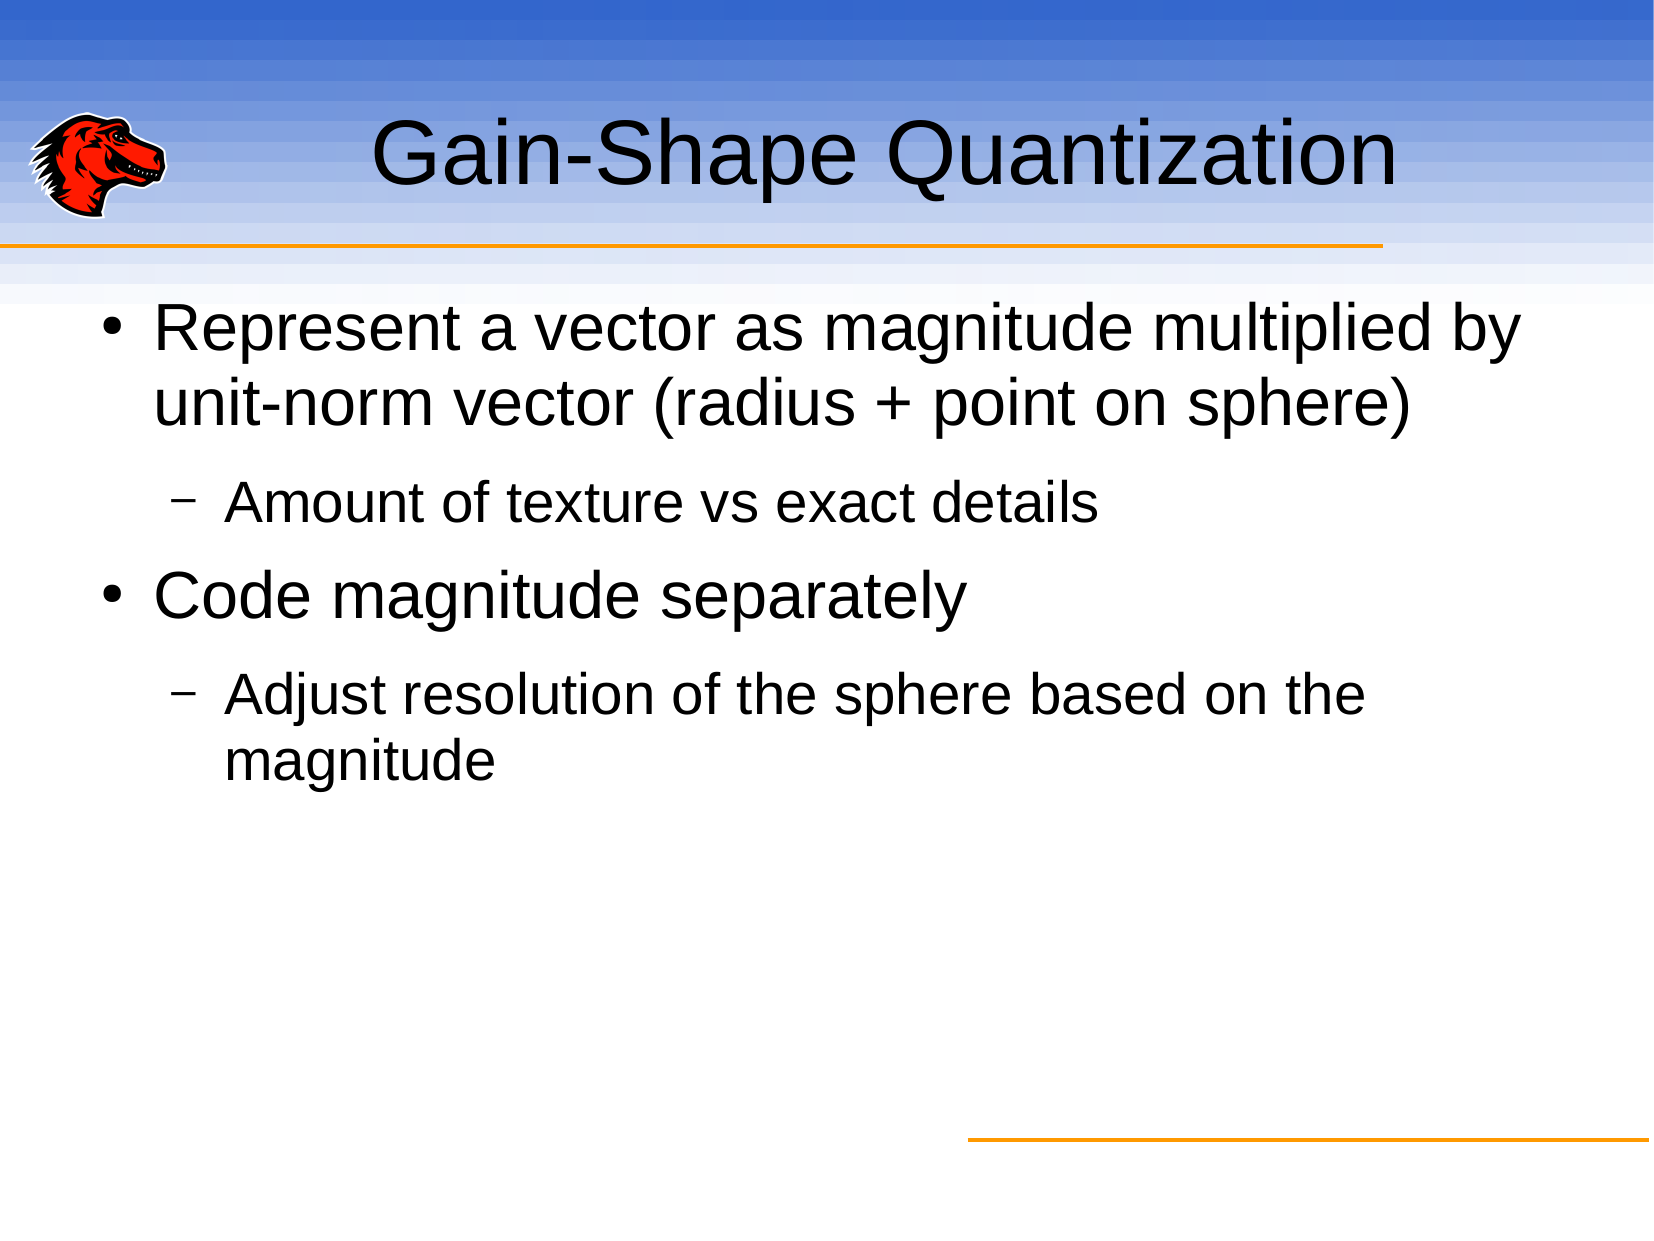

# Gain-Shape Quantization
Represent a vector as magnitude multiplied by unit-norm vector (radius + point on sphere)
Amount of texture vs exact details
Code magnitude separately
Adjust resolution of the sphere based on the magnitude